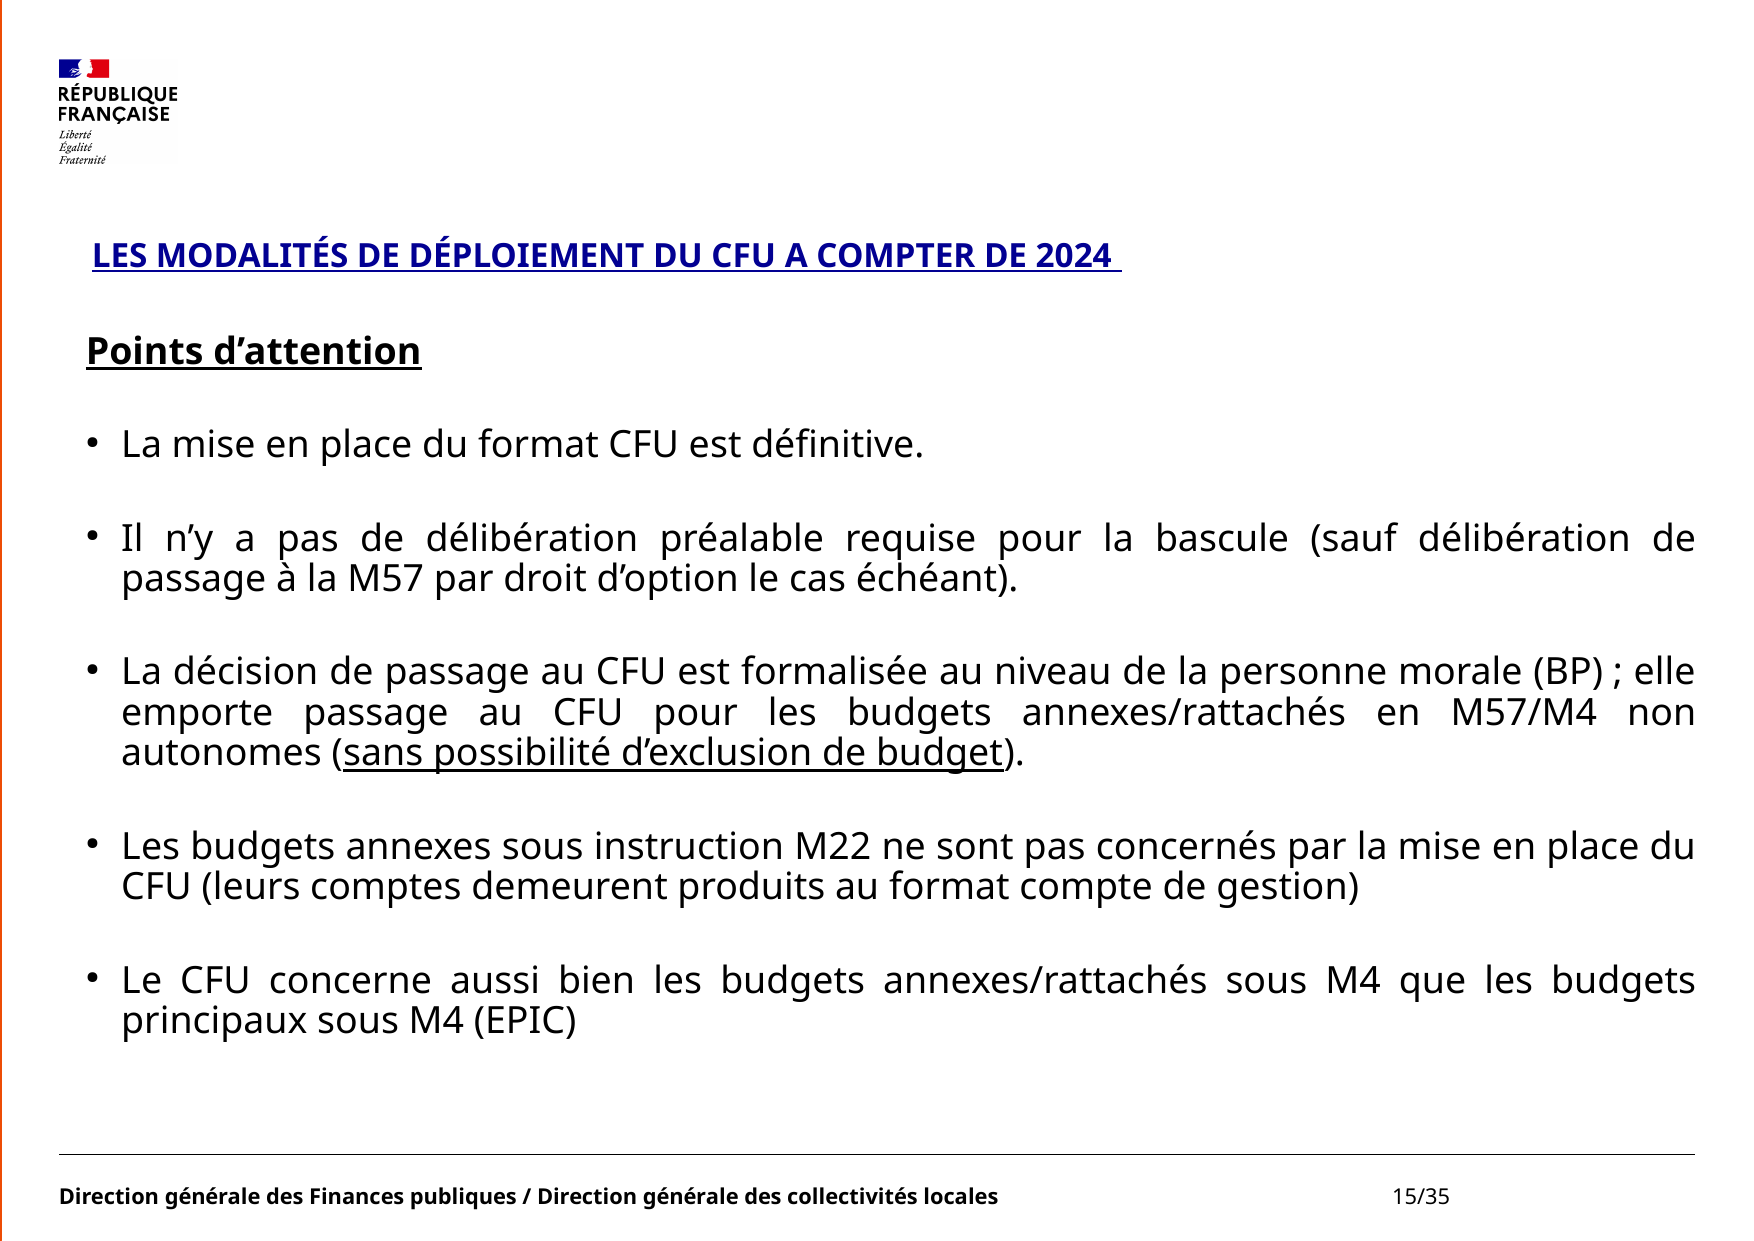

LES MODALITÉS DE DÉPLOIEMENT DU CFU A COMPTER DE 2024
Points d’attention
La mise en place du format CFU est définitive.
Il n’y a pas de délibération préalable requise pour la bascule (sauf délibération de passage à la M57 par droit d’option le cas échéant).
La décision de passage au CFU est formalisée au niveau de la personne morale (BP) ; elle emporte passage au CFU pour les budgets annexes/rattachés en M57/M4 non autonomes (sans possibilité d’exclusion de budget).
Les budgets annexes sous instruction M22 ne sont pas concernés par la mise en place du CFU (leurs comptes demeurent produits au format compte de gestion)
Le CFU concerne aussi bien les budgets annexes/rattachés sous M4 que les budgets principaux sous M4 (EPIC)